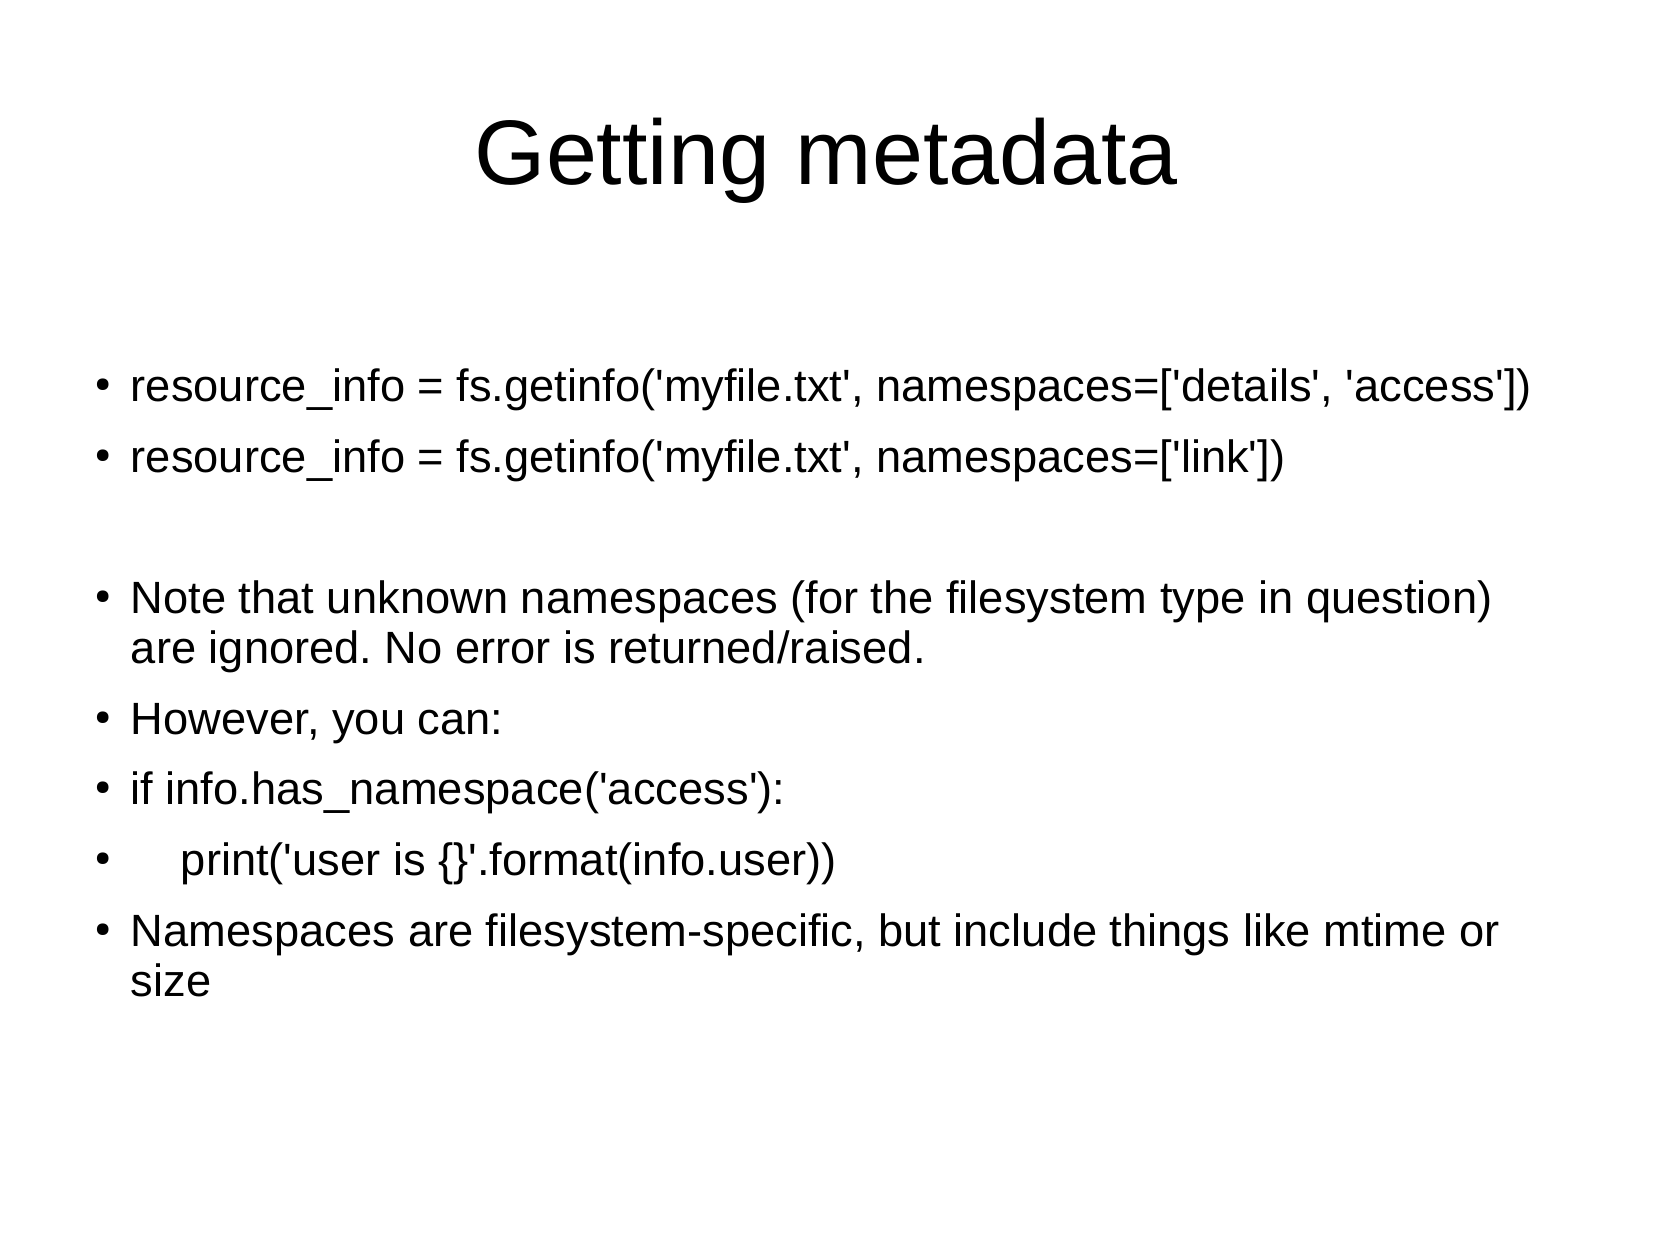

# Getting metadata
resource_info = fs.getinfo('myfile.txt', namespaces=['details', 'access'])
resource_info = fs.getinfo('myfile.txt', namespaces=['link'])
Note that unknown namespaces (for the filesystem type in question) are ignored. No error is returned/raised.
However, you can:
if info.has_namespace('access'):
 print('user is {}'.format(info.user))
Namespaces are filesystem-specific, but include things like mtime or size